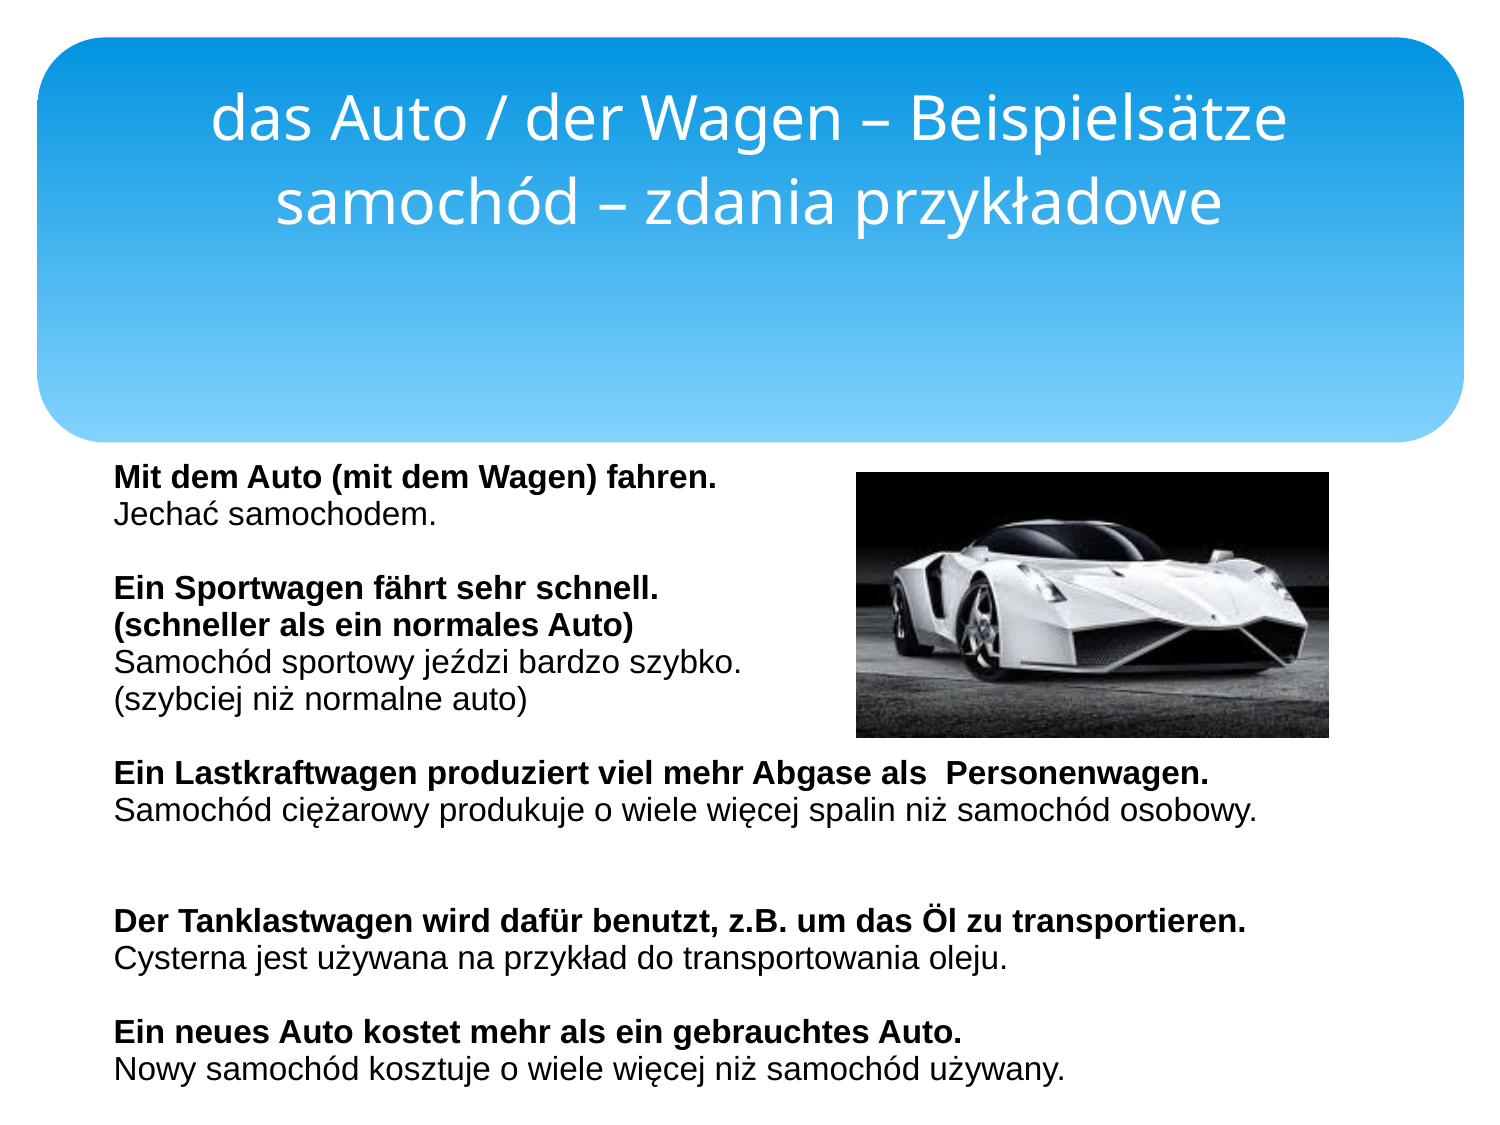

# das Auto / der Wagen – Beispielsätze samochód – zdania przykładowe
Mit dem Auto (mit dem Wagen) fahren.
Jechać samochodem.
Ein Sportwagen fährt sehr schnell.
(schneller als ein normales Auto)
Samochód sportowy jeździ bardzo szybko.
(szybciej niż normalne auto)
Ein Lastkraftwagen produziert viel mehr Abgase als Personenwagen.
Samochód ciężarowy produkuje o wiele więcej spalin niż samochód osobowy.
Der Tanklastwagen wird dafür benutzt, z.B. um das Öl zu transportieren.
Cysterna jest używana na przykład do transportowania oleju.
Ein neues Auto kostet mehr als ein gebrauchtes Auto.
Nowy samochód kosztuje o wiele więcej niż samochód używany.